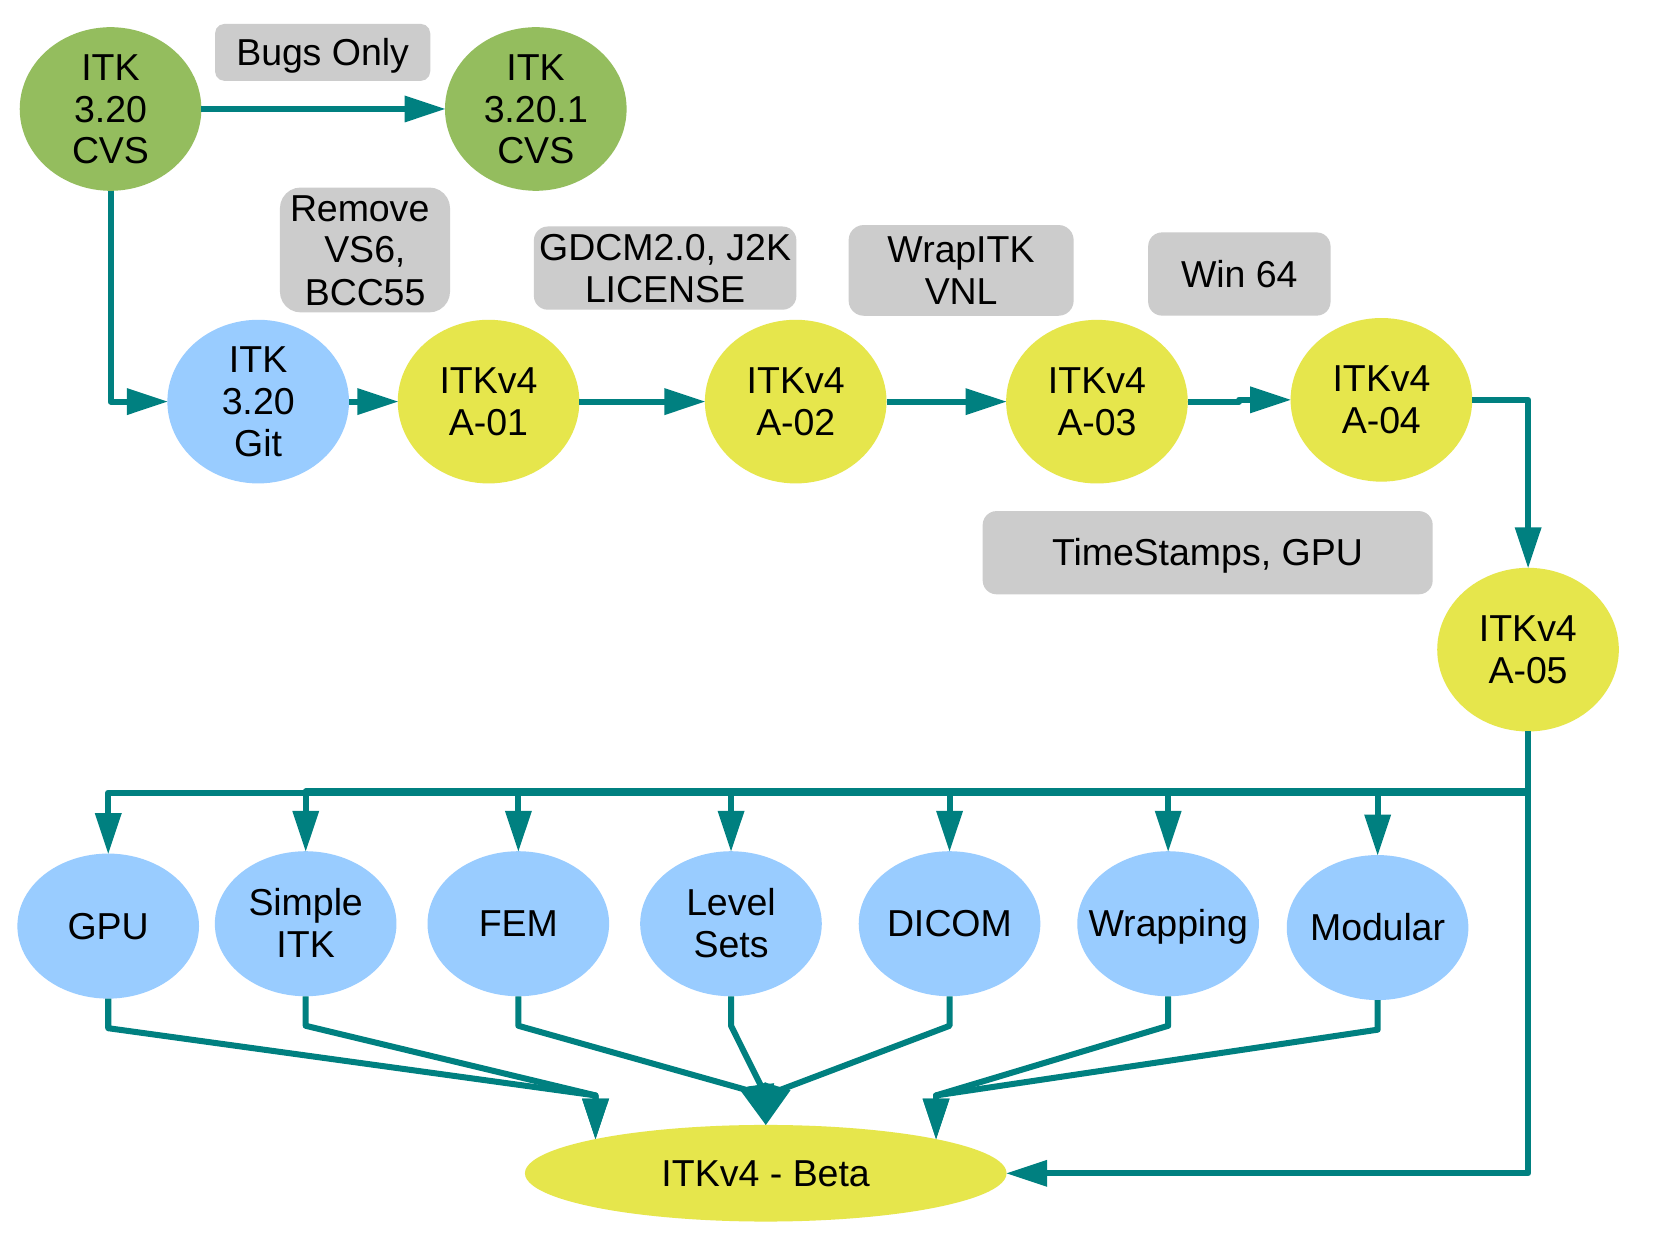

Bugs Only
ITK
3.20
CVS
ITK
3.20.1
CVS
Remove
VS6,
BCC55
WrapITK
VNL
GDCM2.0, J2K
LICENSE
Win 64
ITKv4
A-04
ITK
3.20
Git
ITKv4
A-01
ITKv4
A-02
ITKv4
A-03
TimeStamps, GPU
ITKv4
A-05
Simple
ITK
FEM
Level
Sets
DICOM
Wrapping
GPU
Modular
ITKv4 - Beta